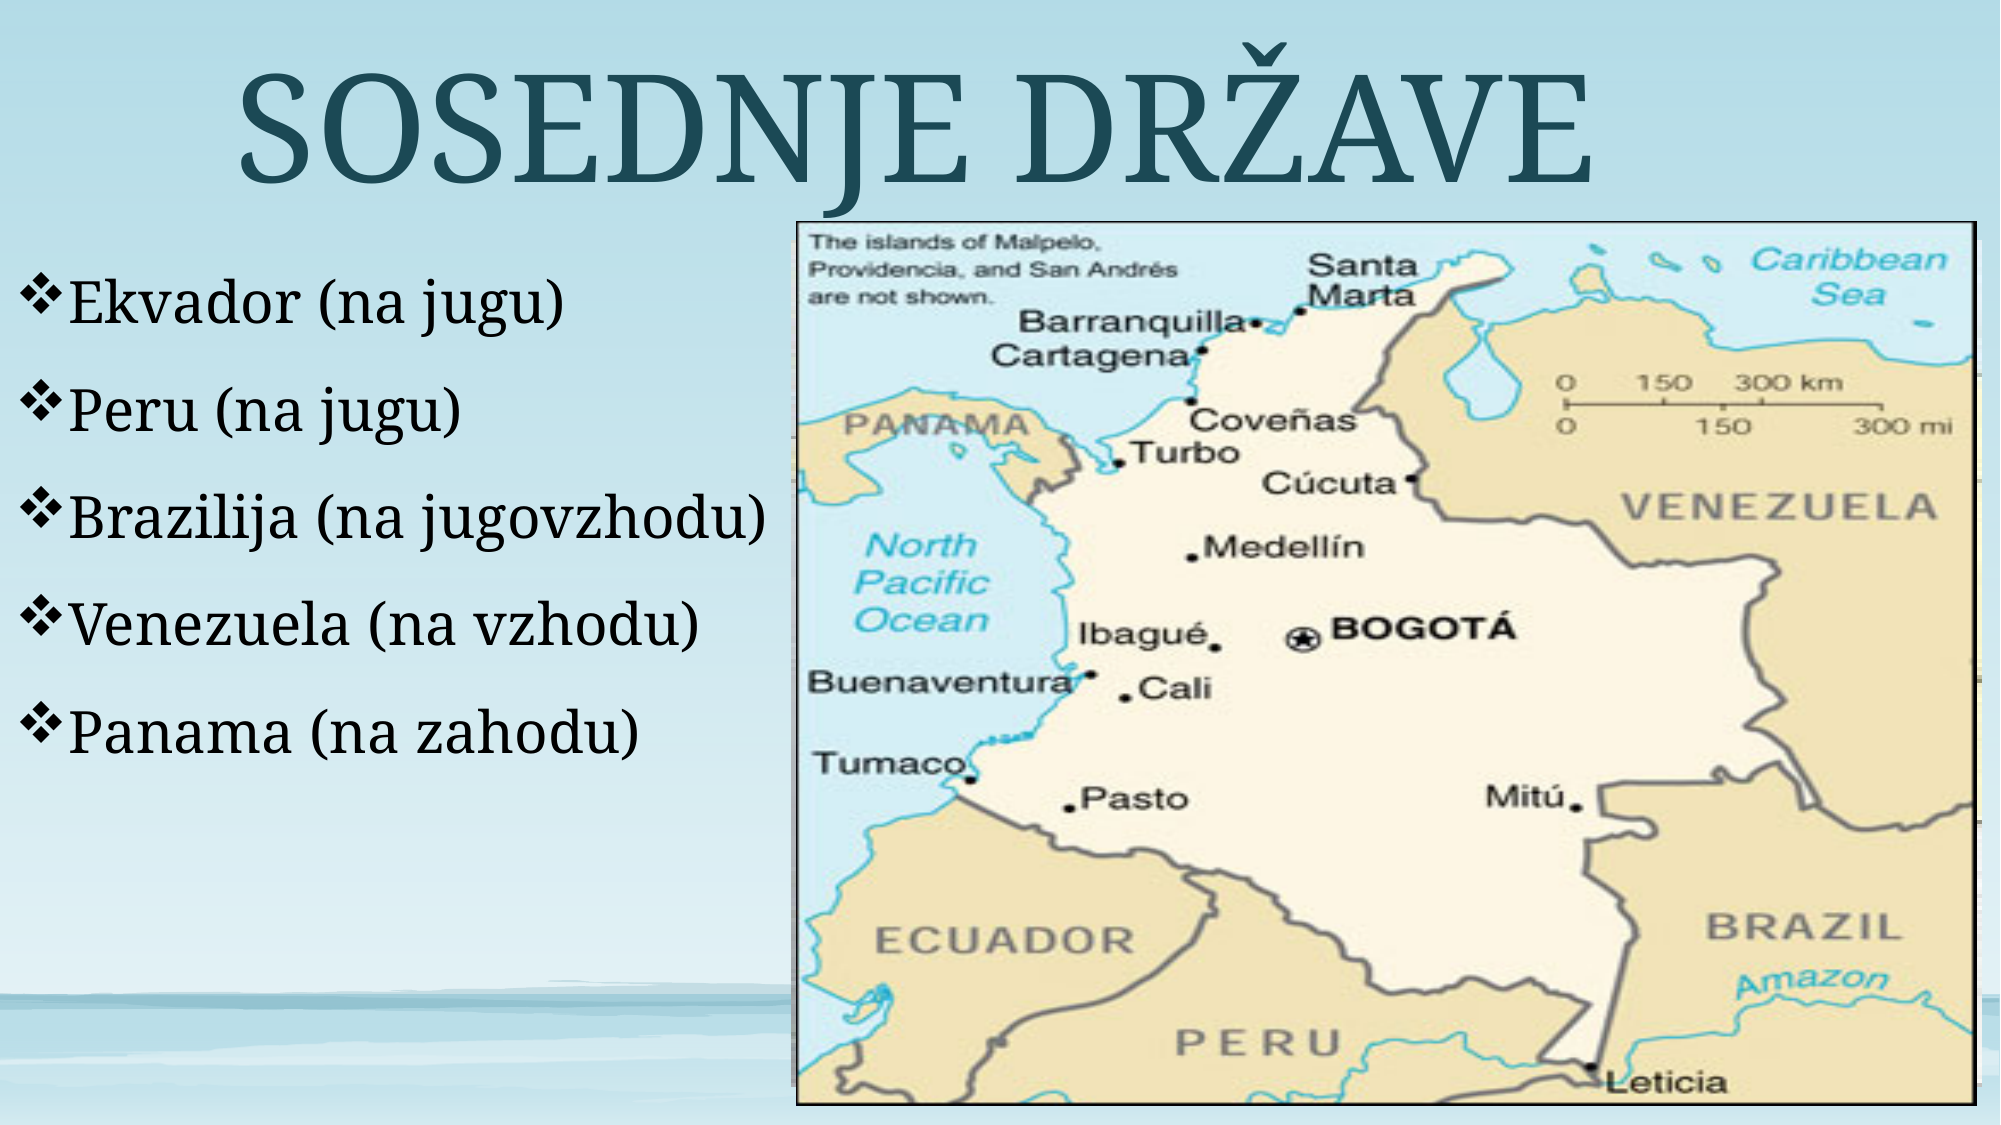

# SOSEDNJE DRŽAVE
Ekvador (na jugu)
Peru (na jugu)
Brazilija (na jugovzhodu)
Venezuela (na vzhodu)
Panama (na zahodu)